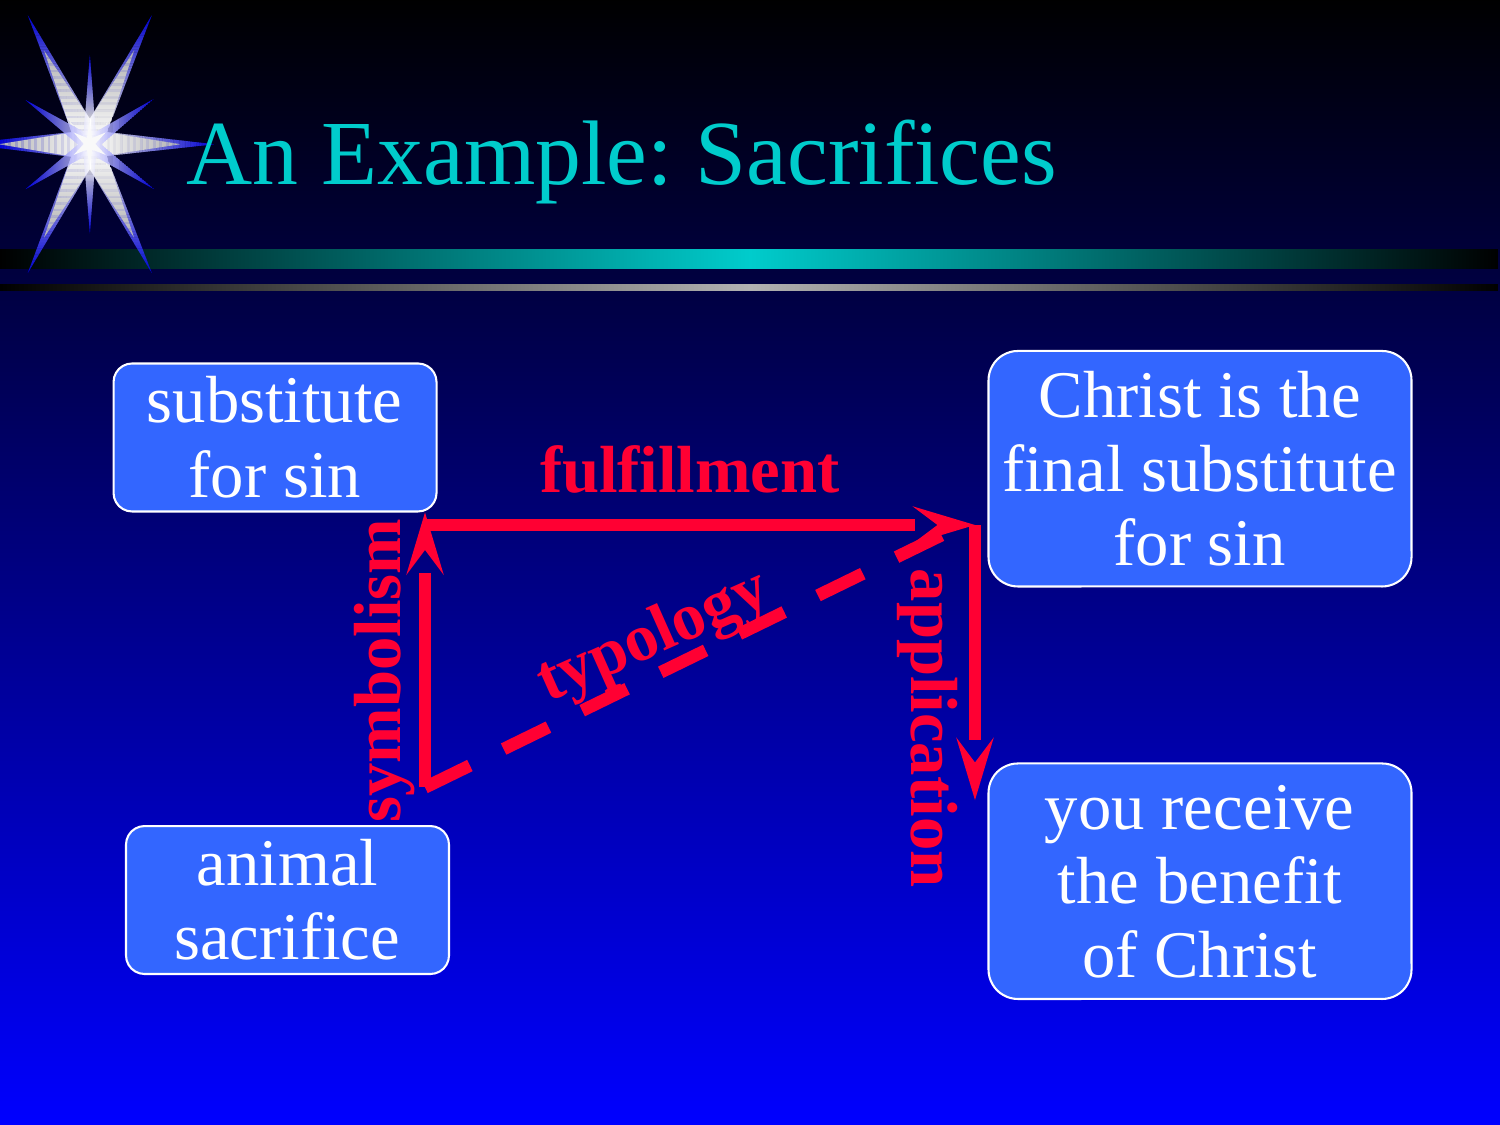

# An Example: Sacrifices
Christ is the
final substitute
for sin
fulfillment
substitute
for sin
symbolism
typology
application
you receive
the benefit
of Christ
animal
sacrifice